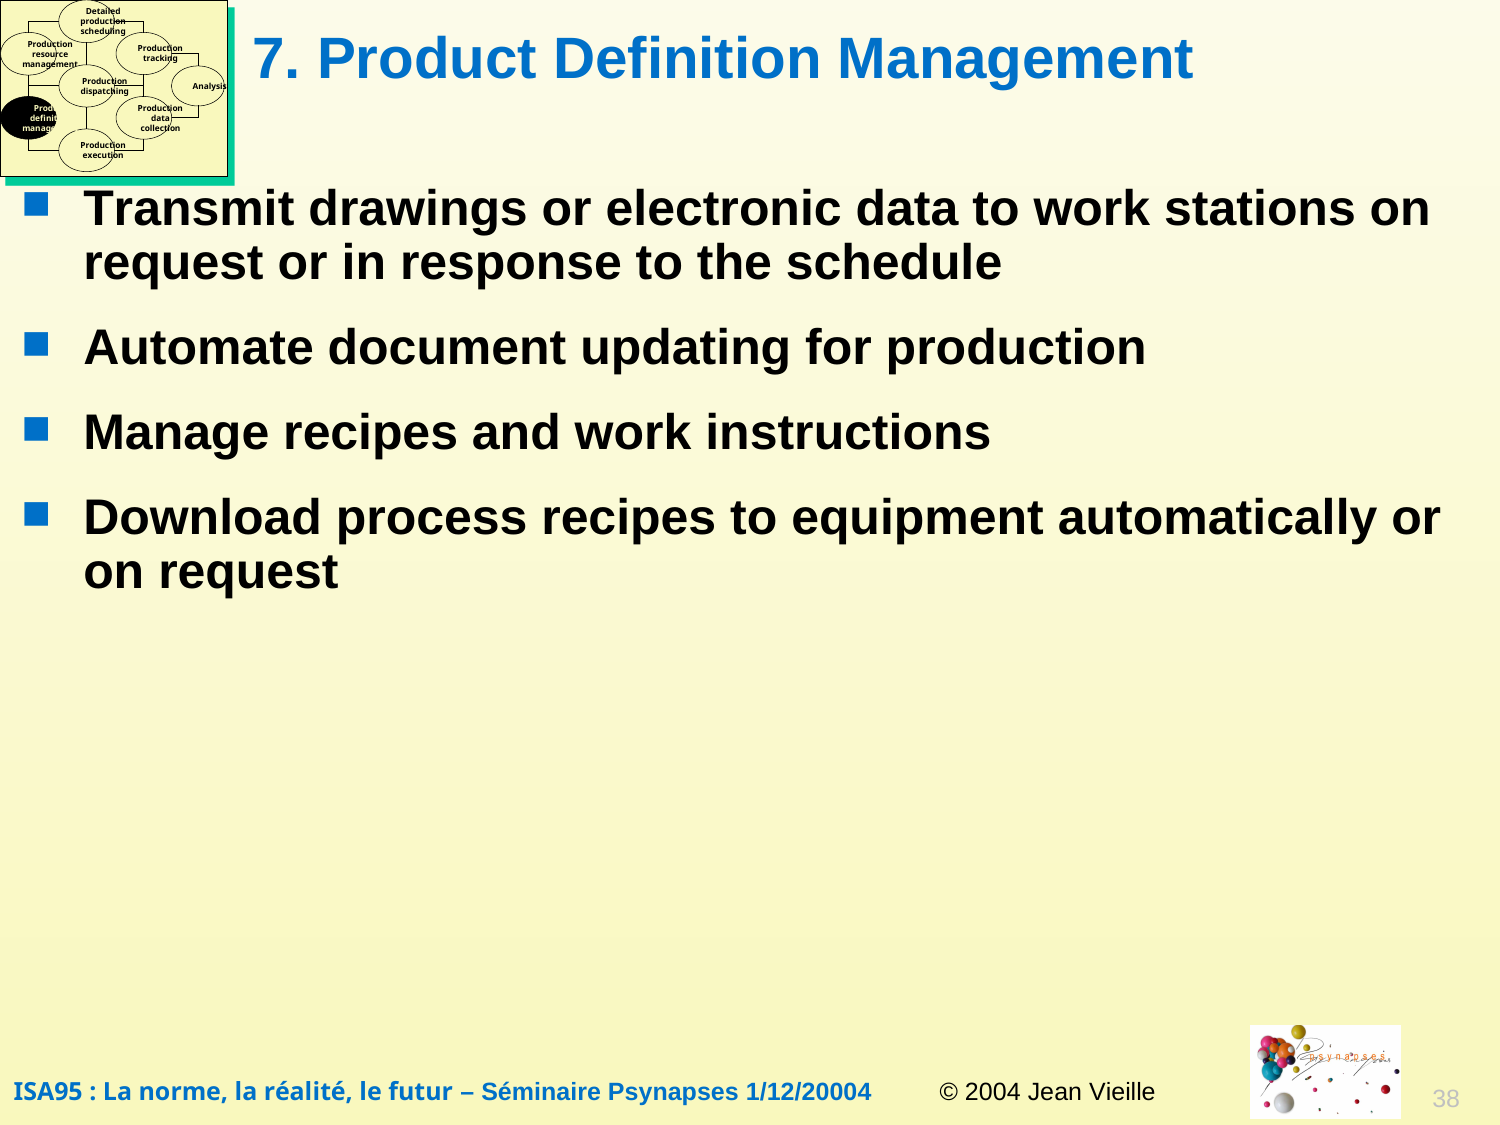

Detailed
production
scheduling
Production
resource
management
Production
tracking
Production
dispatching
Analysis
Product
definition
management
Production
data
collection
Production
execution
# 7. Product Definition Management
Transmit drawings or electronic data to work stations on request or in response to the schedule
Automate document updating for production
Manage recipes and work instructions
Download process recipes to equipment automatically or on request